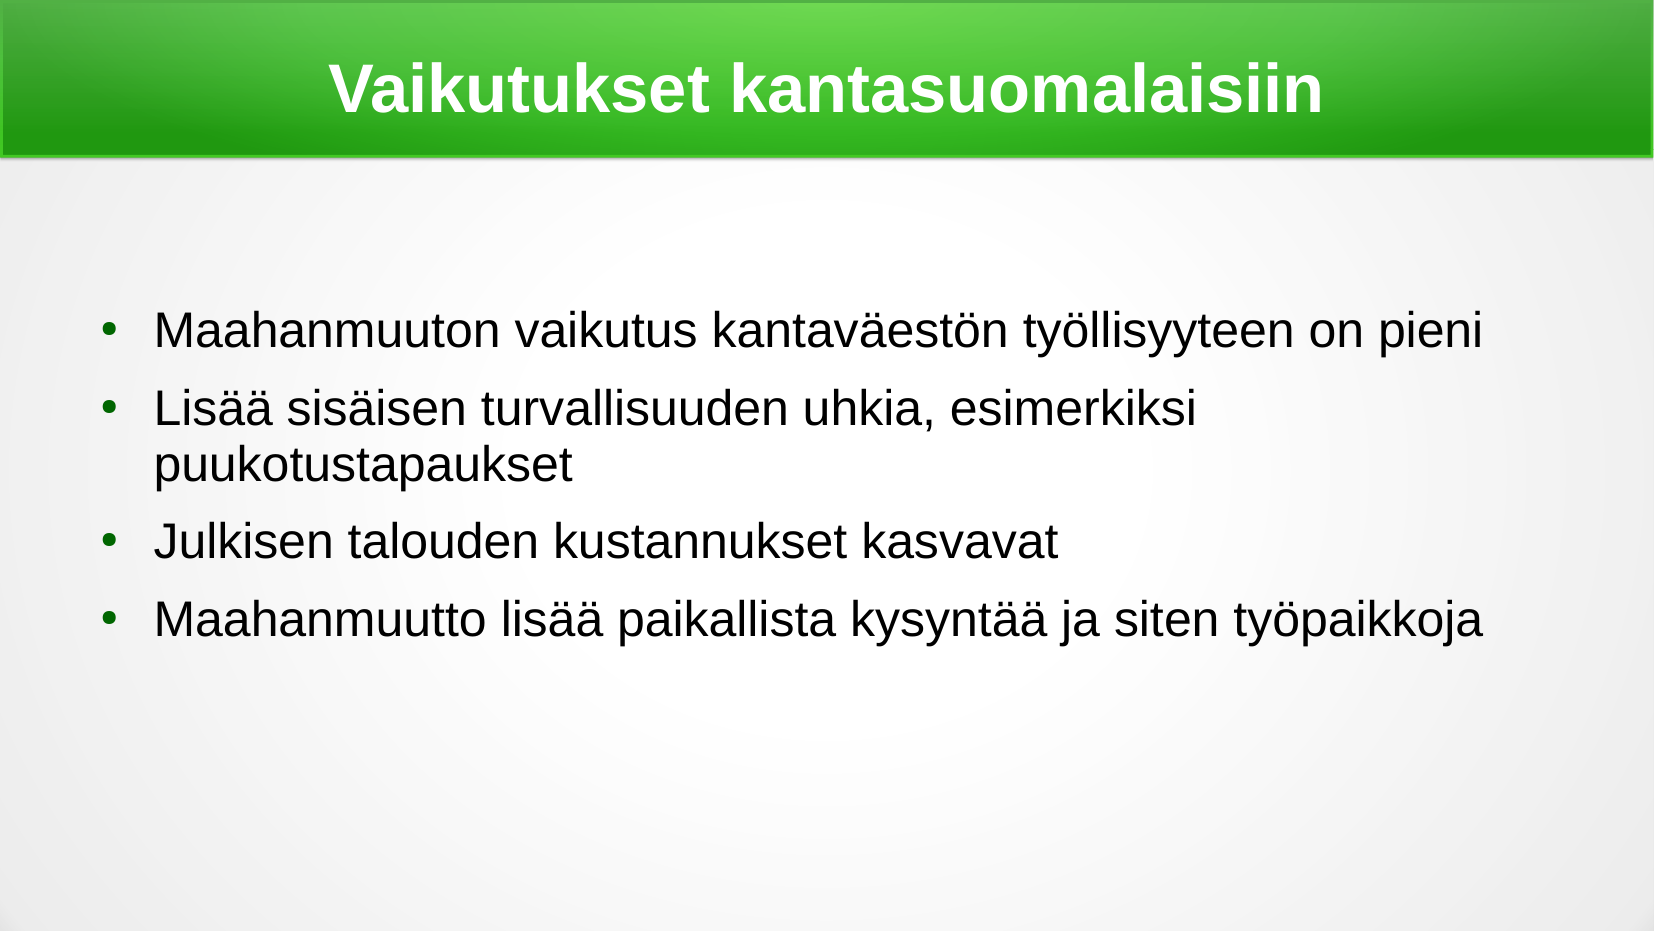

# Vaikutukset kantasuomalaisiin
Maahanmuuton vaikutus kantaväestön työllisyyteen on pieni
Lisää sisäisen turvallisuuden uhkia, esimerkiksi puukotustapaukset
Julkisen talouden kustannukset kasvavat
Maahanmuutto lisää paikallista kysyntää ja siten työpaikkoja